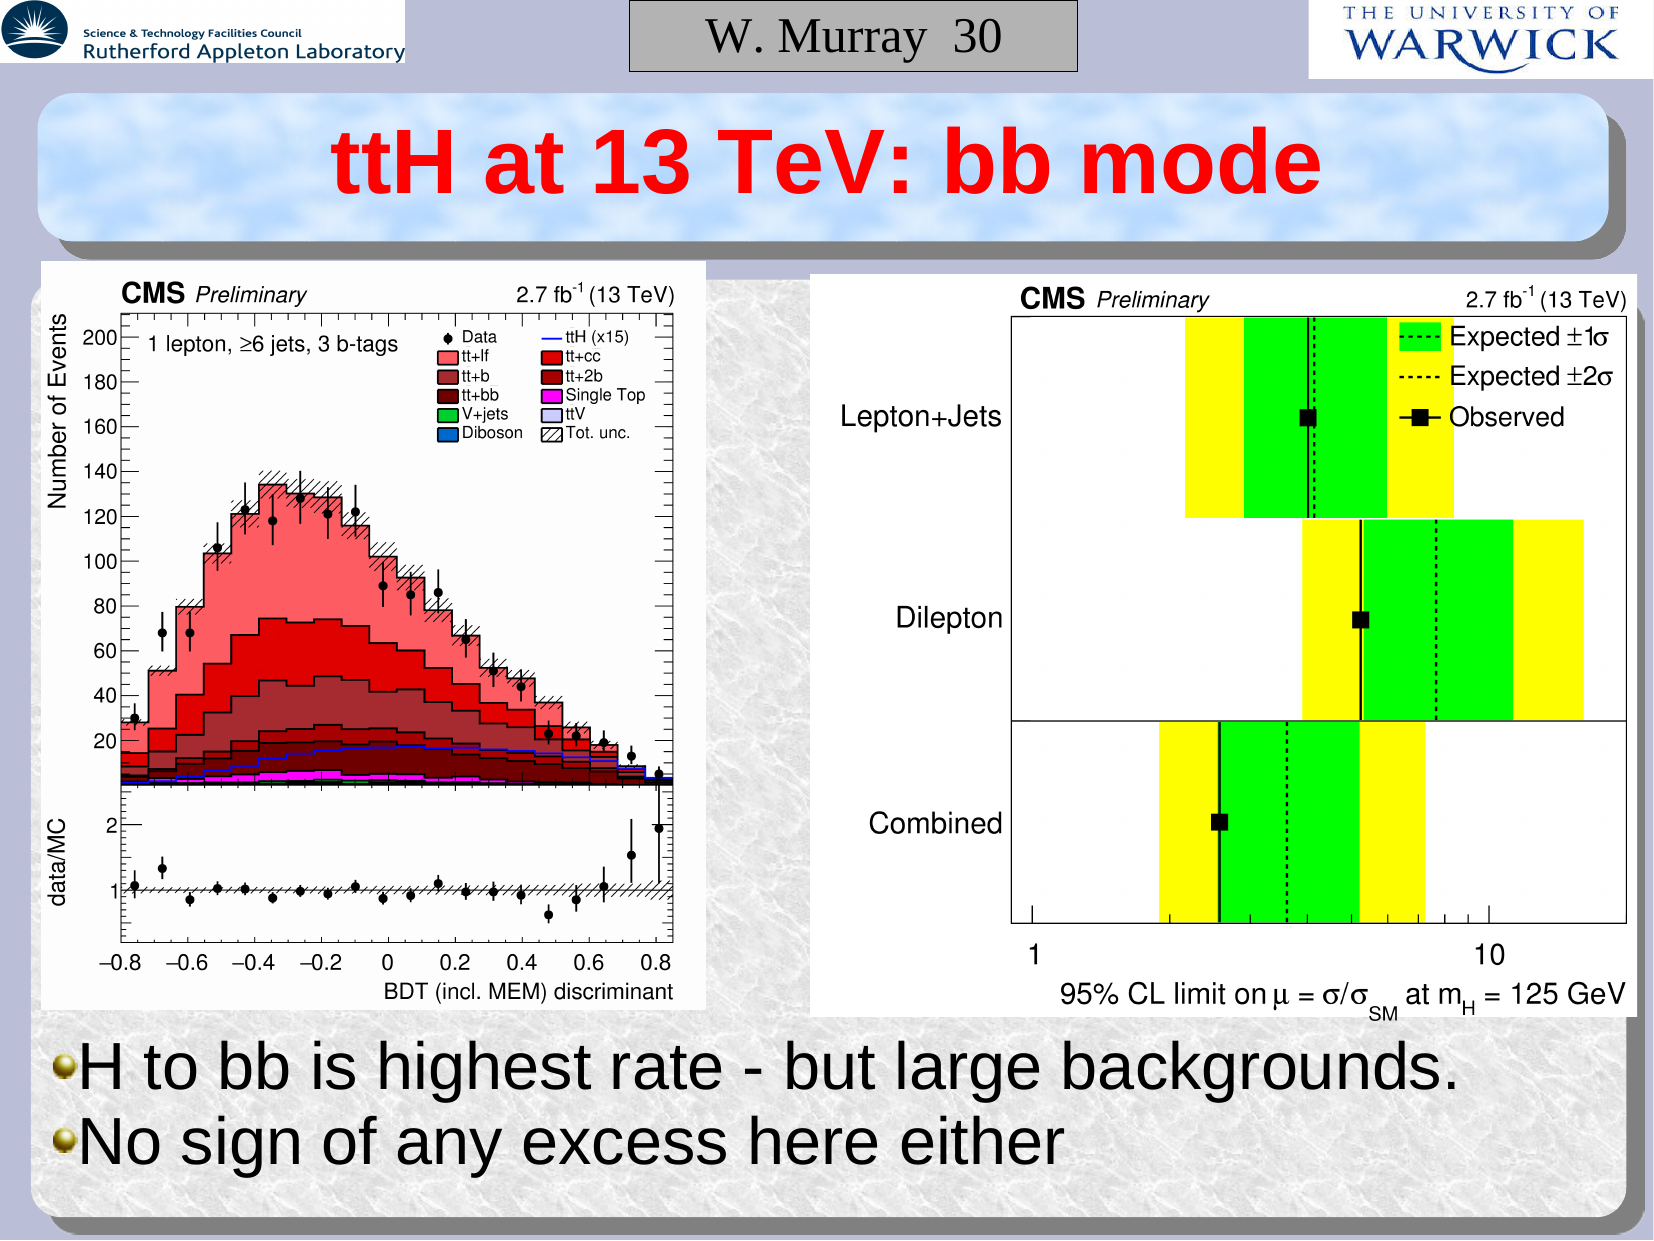

# ttH at 13 TeV: bb mode
H to bb is highest rate - but large backgrounds.
No sign of any excess here either